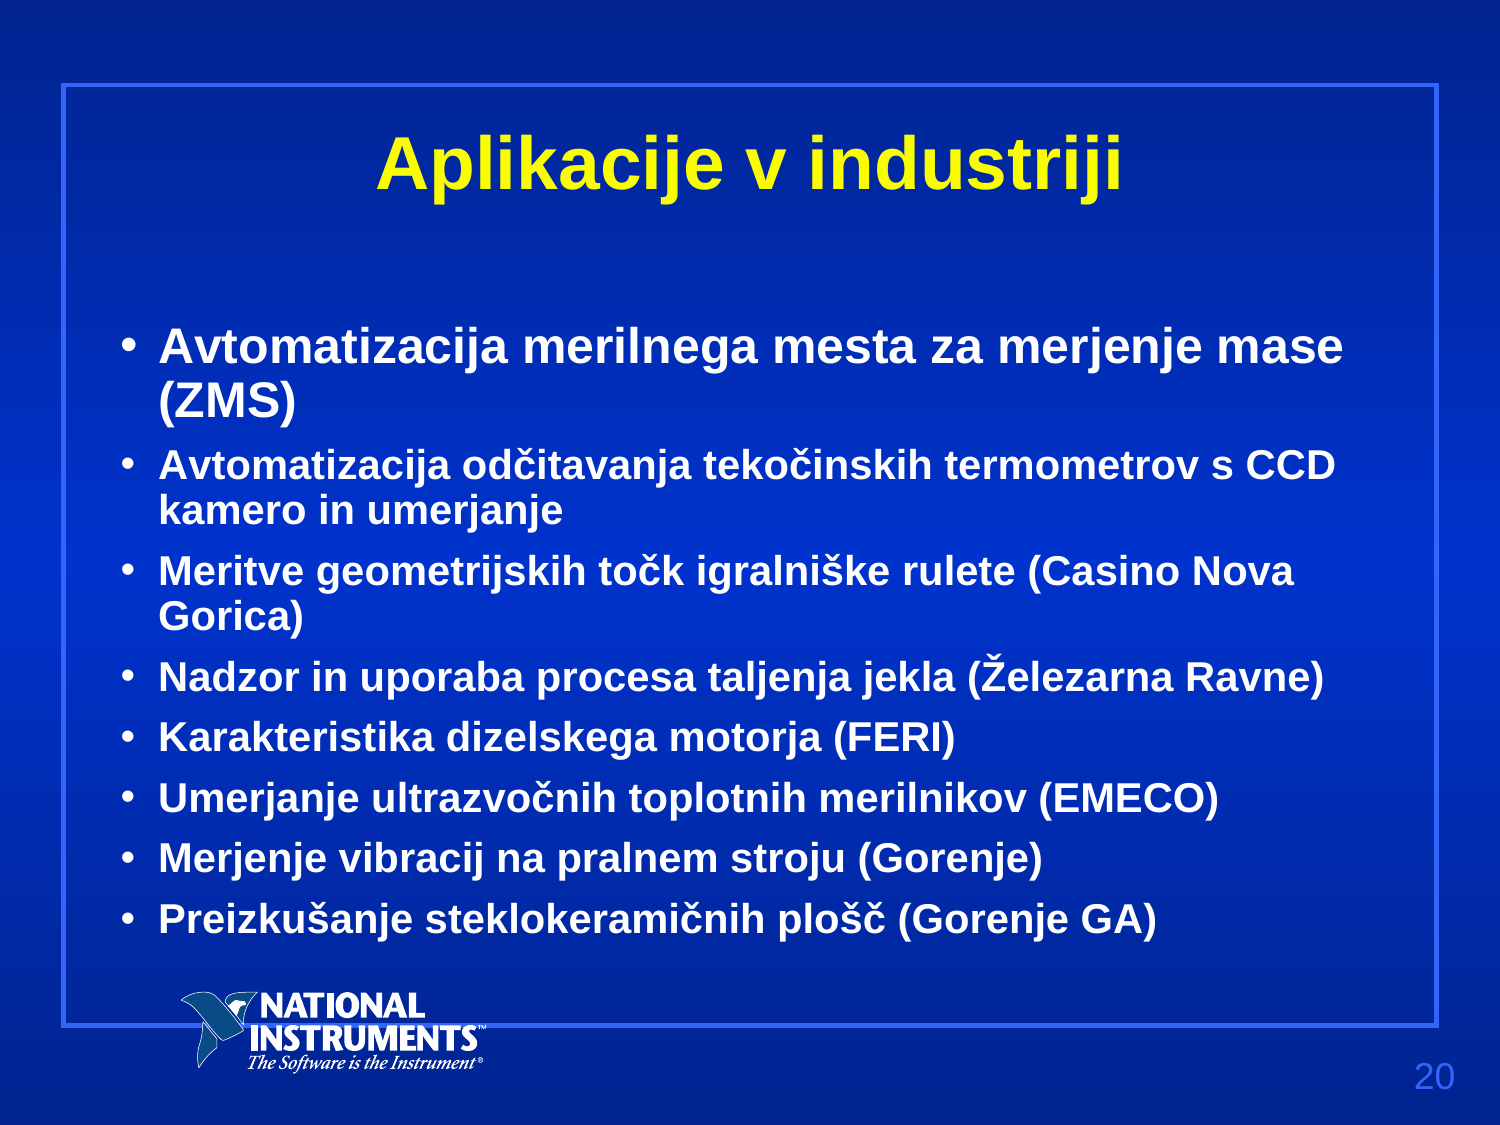

# Aplikacije v industriji
Avtomatizacija merilnega mesta za merjenje mase (ZMS)
Avtomatizacija odčitavanja tekočinskih termometrov s CCD kamero in umerjanje
Meritve geometrijskih točk igralniške rulete (Casino Nova Gorica)
Nadzor in uporaba procesa taljenja jekla (Železarna Ravne)
Karakteristika dizelskega motorja (FERI)
Umerjanje ultrazvočnih toplotnih merilnikov (EMECO)
Merjenje vibracij na pralnem stroju (Gorenje)
Preizkušanje steklokeramičnih plošč (Gorenje GA)